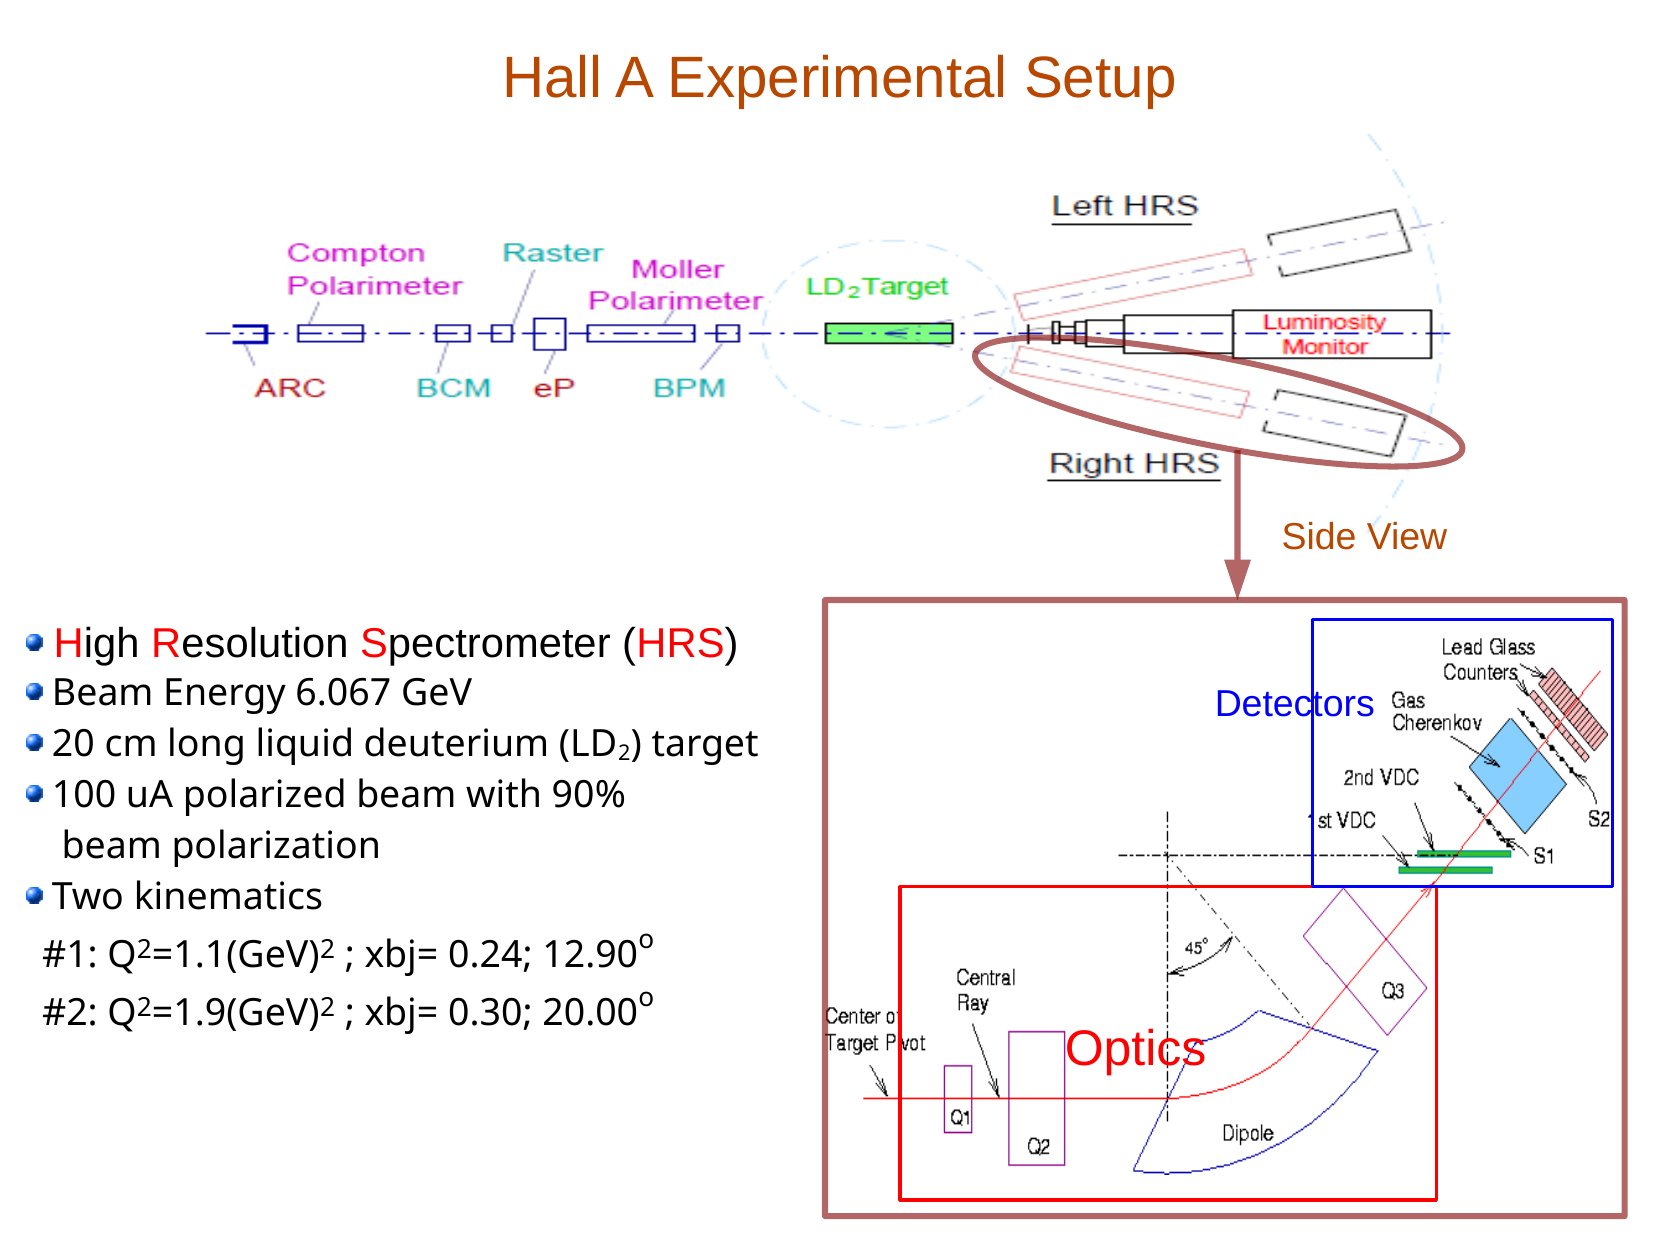

Hall A Experimental Setup
Side View
 High Resolution Spectrometer (HRS)
 Beam Energy 6.067 GeV
 20 cm long liquid deuterium (LD2) target
 100 uA polarized beam with 90%
 beam polarization
 Two kinematics
#1: Q2=1.1(GeV)2 ; xbj= 0.24; 12.90o
#2: Q2=1.9(GeV)2 ; xbj= 0.30; 20.00o
Detectors
Optics
6
 High Resolution Spectrometer (HRS)
 Beam Energy 6.067 GeV
 20 cm long liquid deuterium (LD2) target
 100 uA polarized beam with 90%
 beam polarization
 Two kinematics
 Q2=1.1(GeV)2 ; 12.90 ; P0 = 3.66 GeV
 Q2=1.9(GeV)2 ; 20.00 ; P0 = 2.63 GeV
 X = 0.25 ~ 0.3